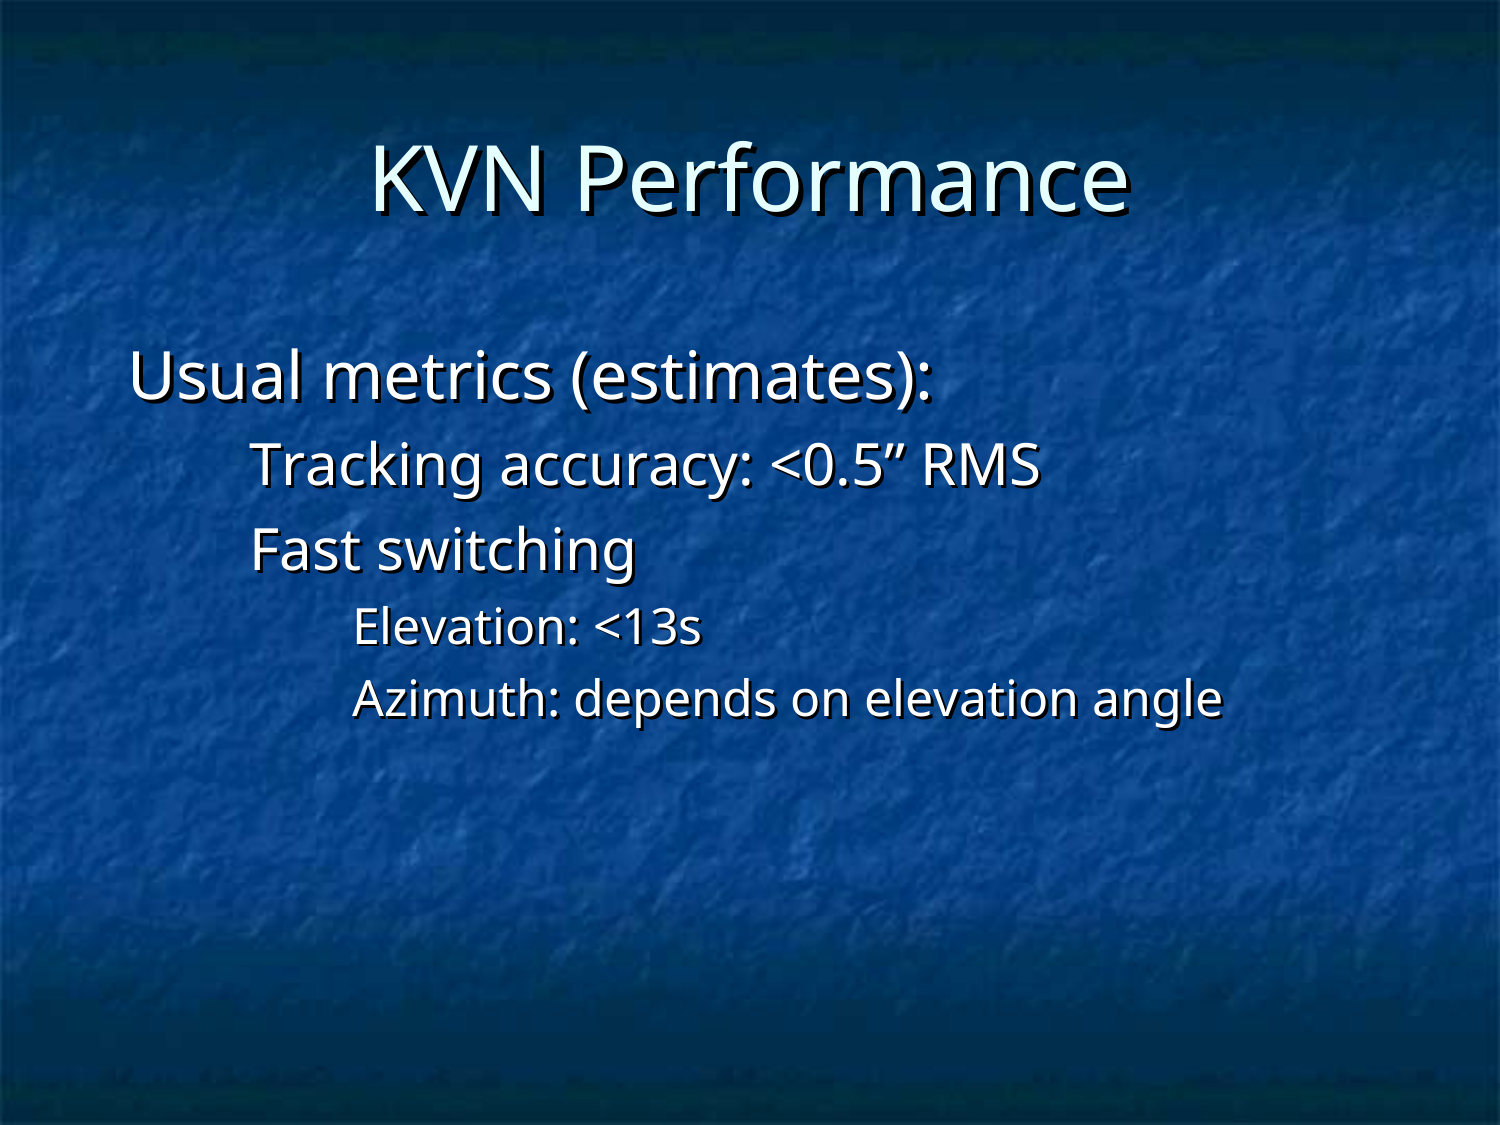

# KVN Performance
Usual metrics (estimates):
Tracking accuracy: <0.5” RMS
Fast switching
Elevation: <13s
Azimuth: depends on elevation angle